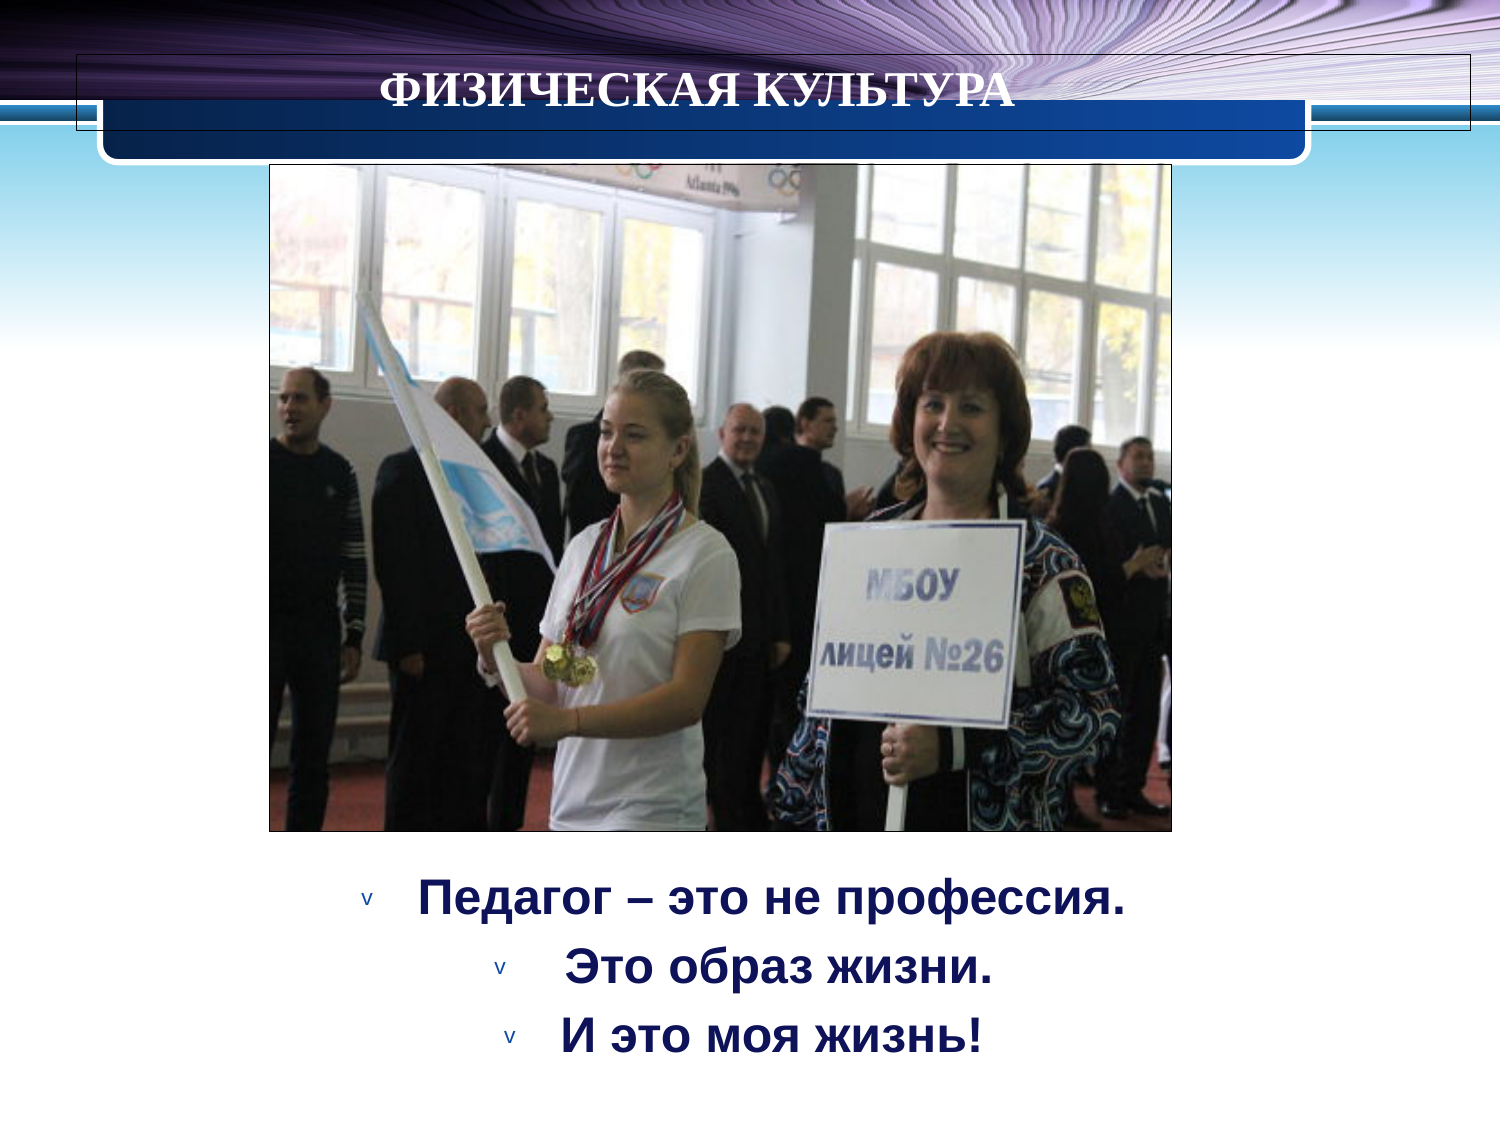

ФИЗИЧЕСКАЯ КУЛЬТУРА
Педагог – это не профессия.
 Это образ жизни.
И это моя жизнь!
# Педагог – это не профессия. Эт Педагог – это не профессия. Это И И это моя жизнь! это моя жизнь! образ жизни о образ жизни